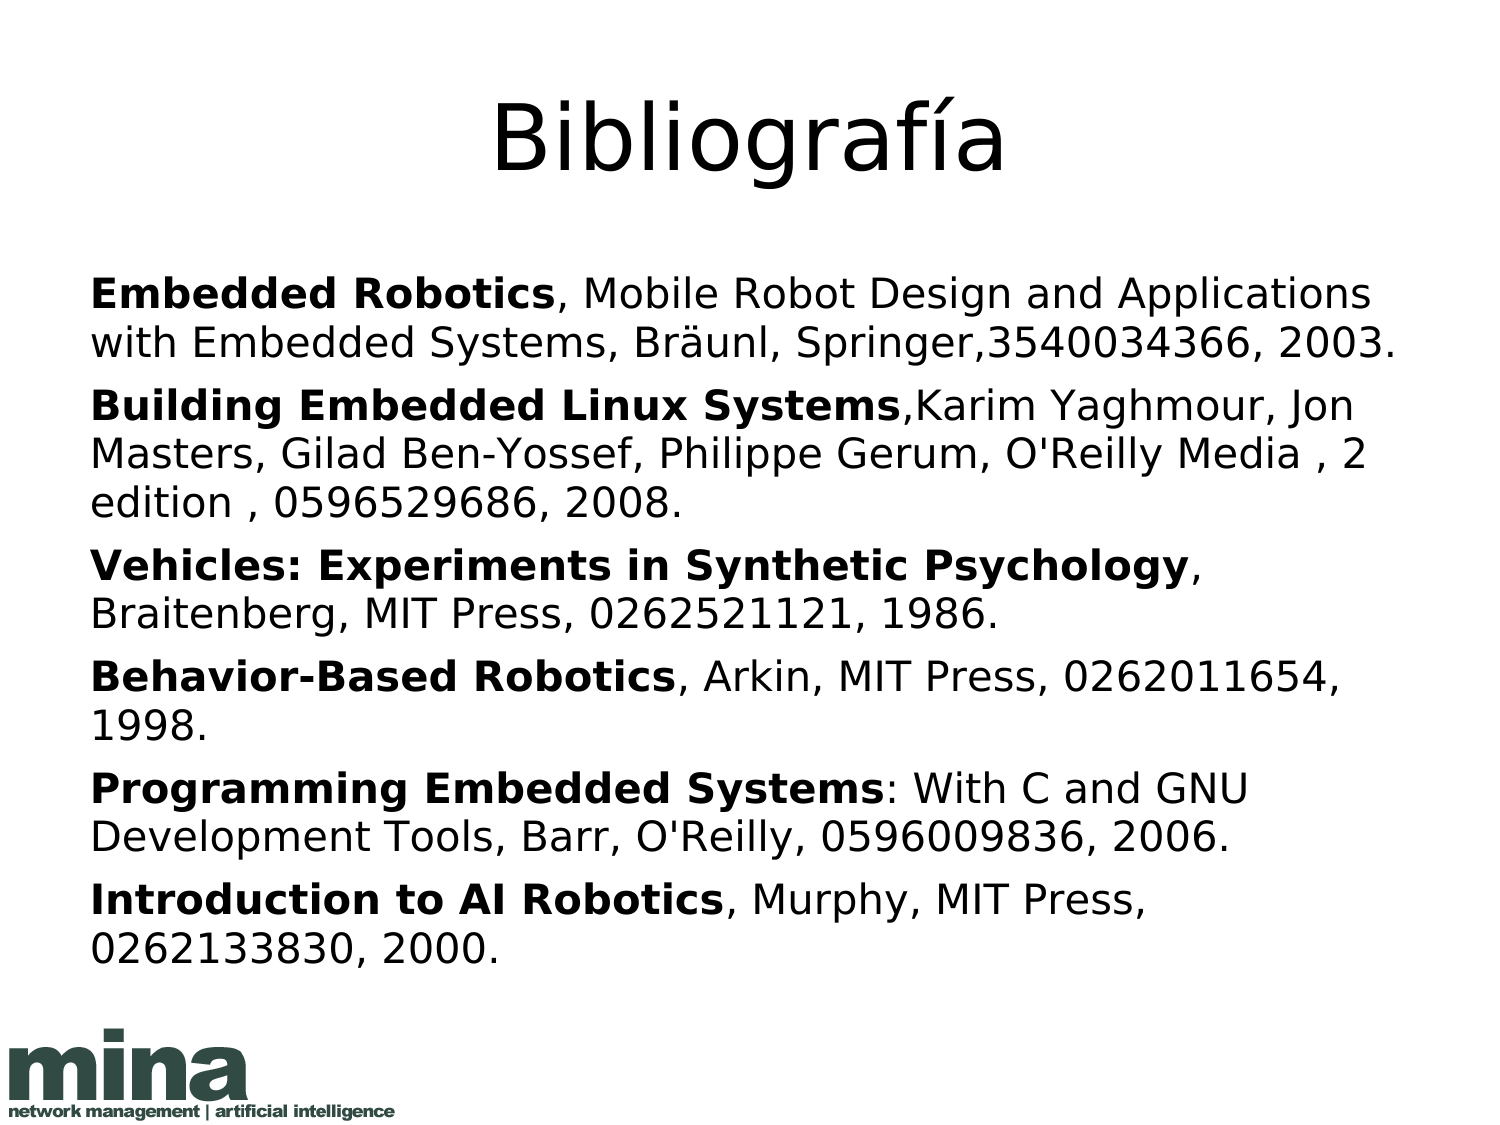

# Bibliografía
Embedded Robotics, Mobile Robot Design and Applications with Embedded Systems, Bräunl, Springer,3540034366, 2003.
Building Embedded Linux Systems,Karim Yaghmour, Jon Masters, Gilad Ben-Yossef, Philippe Gerum, O'Reilly Media , 2 edition , 0596529686, 2008.
Vehicles: Experiments in Synthetic Psychology, Braitenberg, MIT Press, 0262521121, 1986.
Behavior-Based Robotics, Arkin, MIT Press, 0262011654, 1998.
Programming Embedded Systems: With C and GNU Development Tools, Barr, O'Reilly, 0596009836, 2006.
Introduction to AI Robotics, Murphy, MIT Press, 0262133830, 2000.